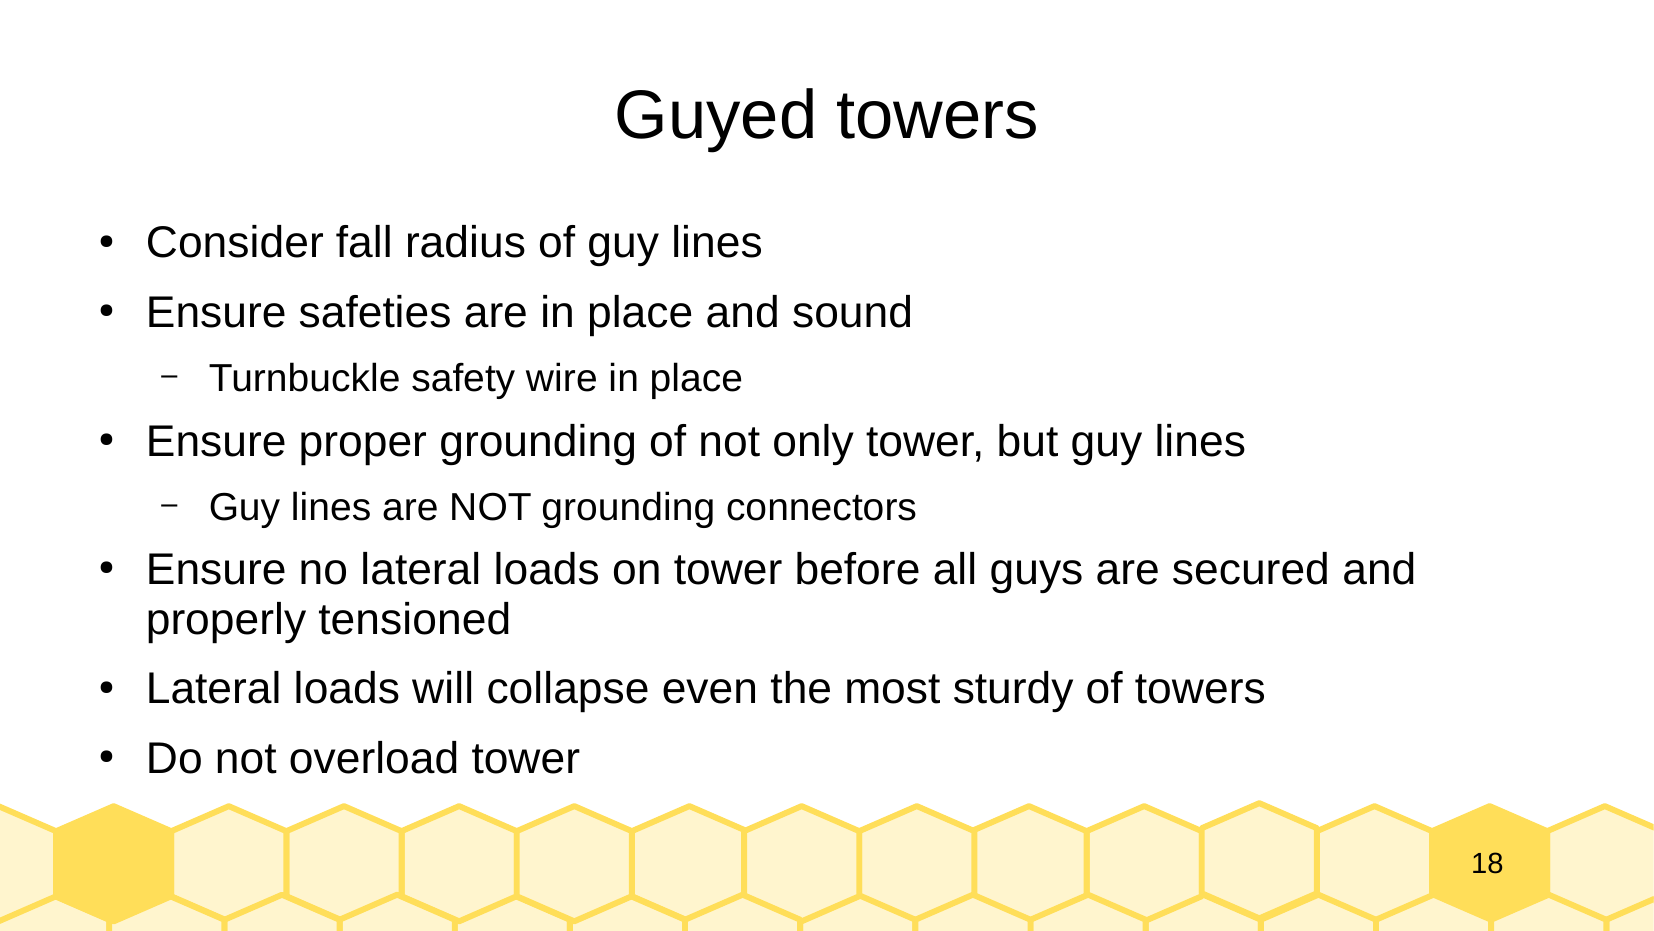

# Guyed towers
Consider fall radius of guy lines
Ensure safeties are in place and sound
Turnbuckle safety wire in place
Ensure proper grounding of not only tower, but guy lines
Guy lines are NOT grounding connectors
Ensure no lateral loads on tower before all guys are secured and properly tensioned
Lateral loads will collapse even the most sturdy of towers
Do not overload tower